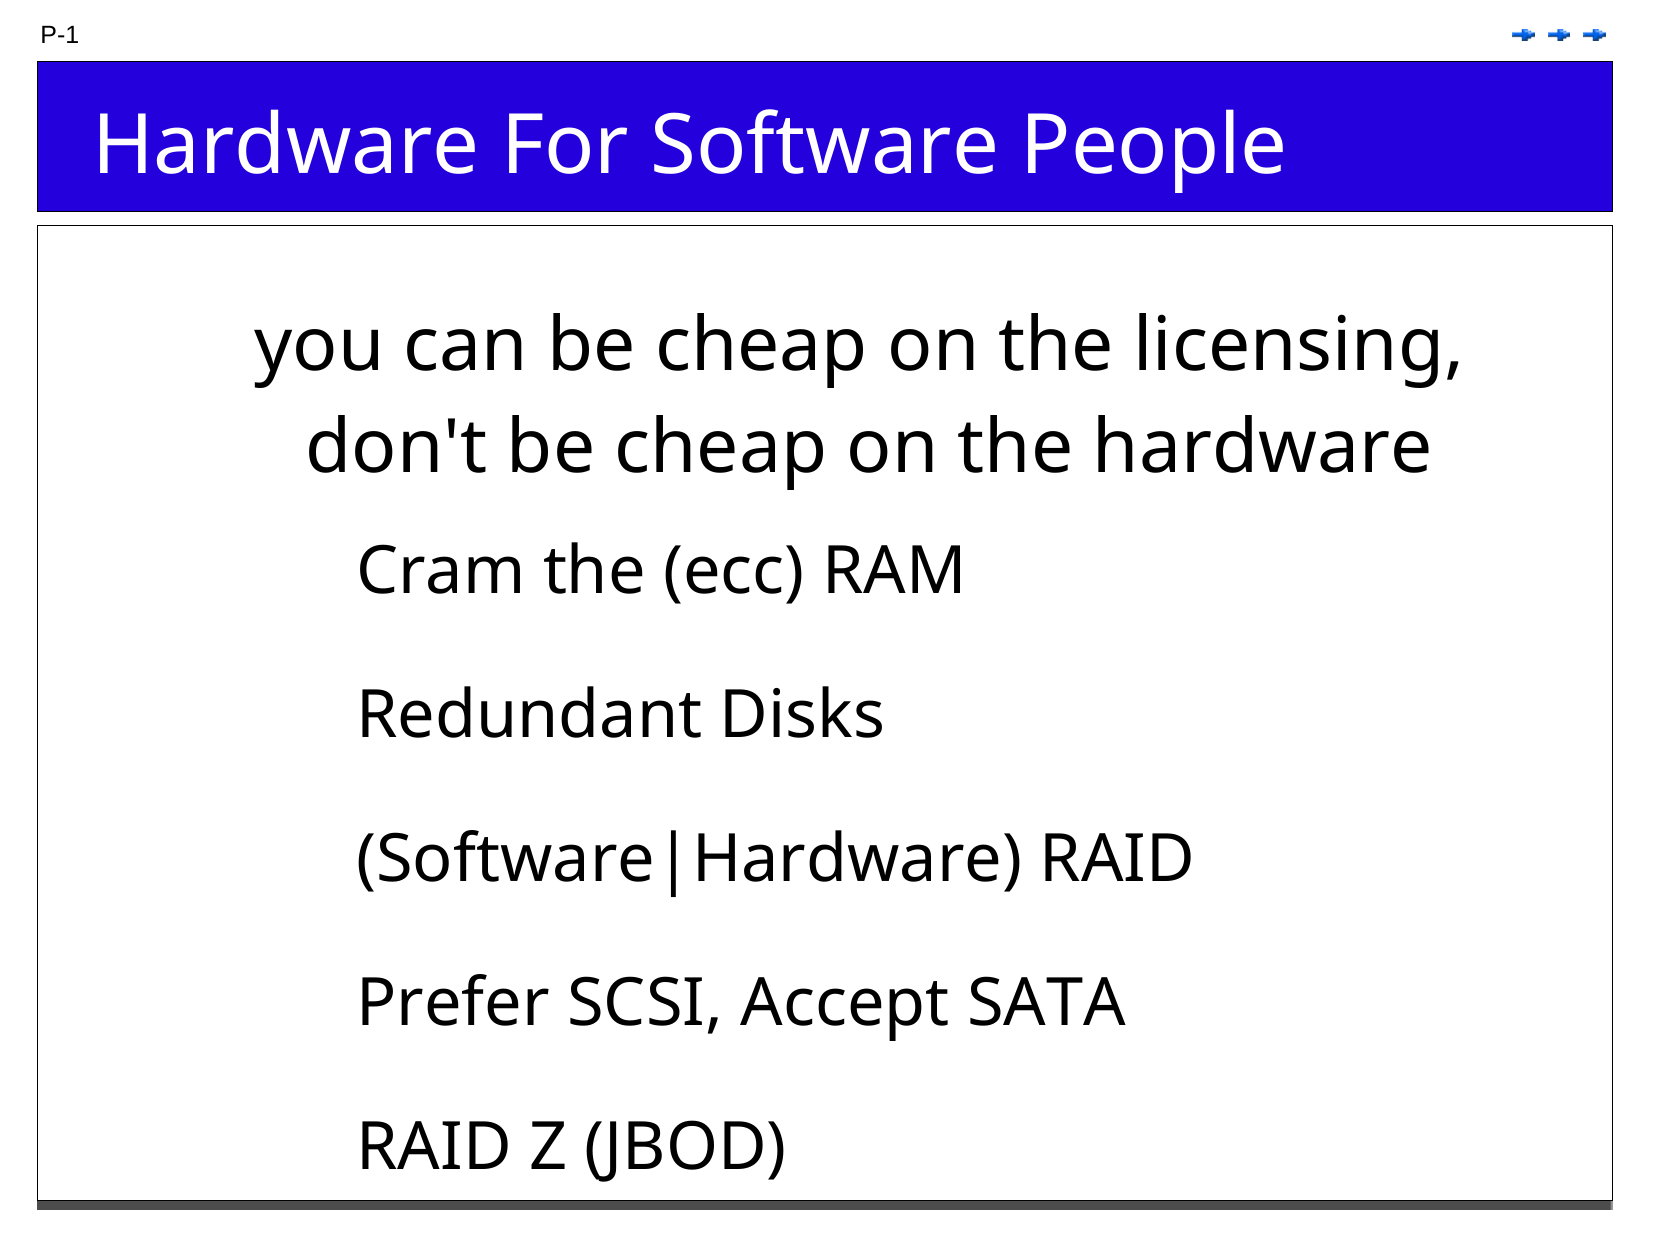

P-1
Hardware For Software People
you can be cheap on the licensing,
don't be cheap on the hardware
 Cram the (ecc) RAM
 Redundant Disks
 (Software|Hardware) RAID
 Prefer SCSI, Accept SATA
 RAID Z (JBOD)